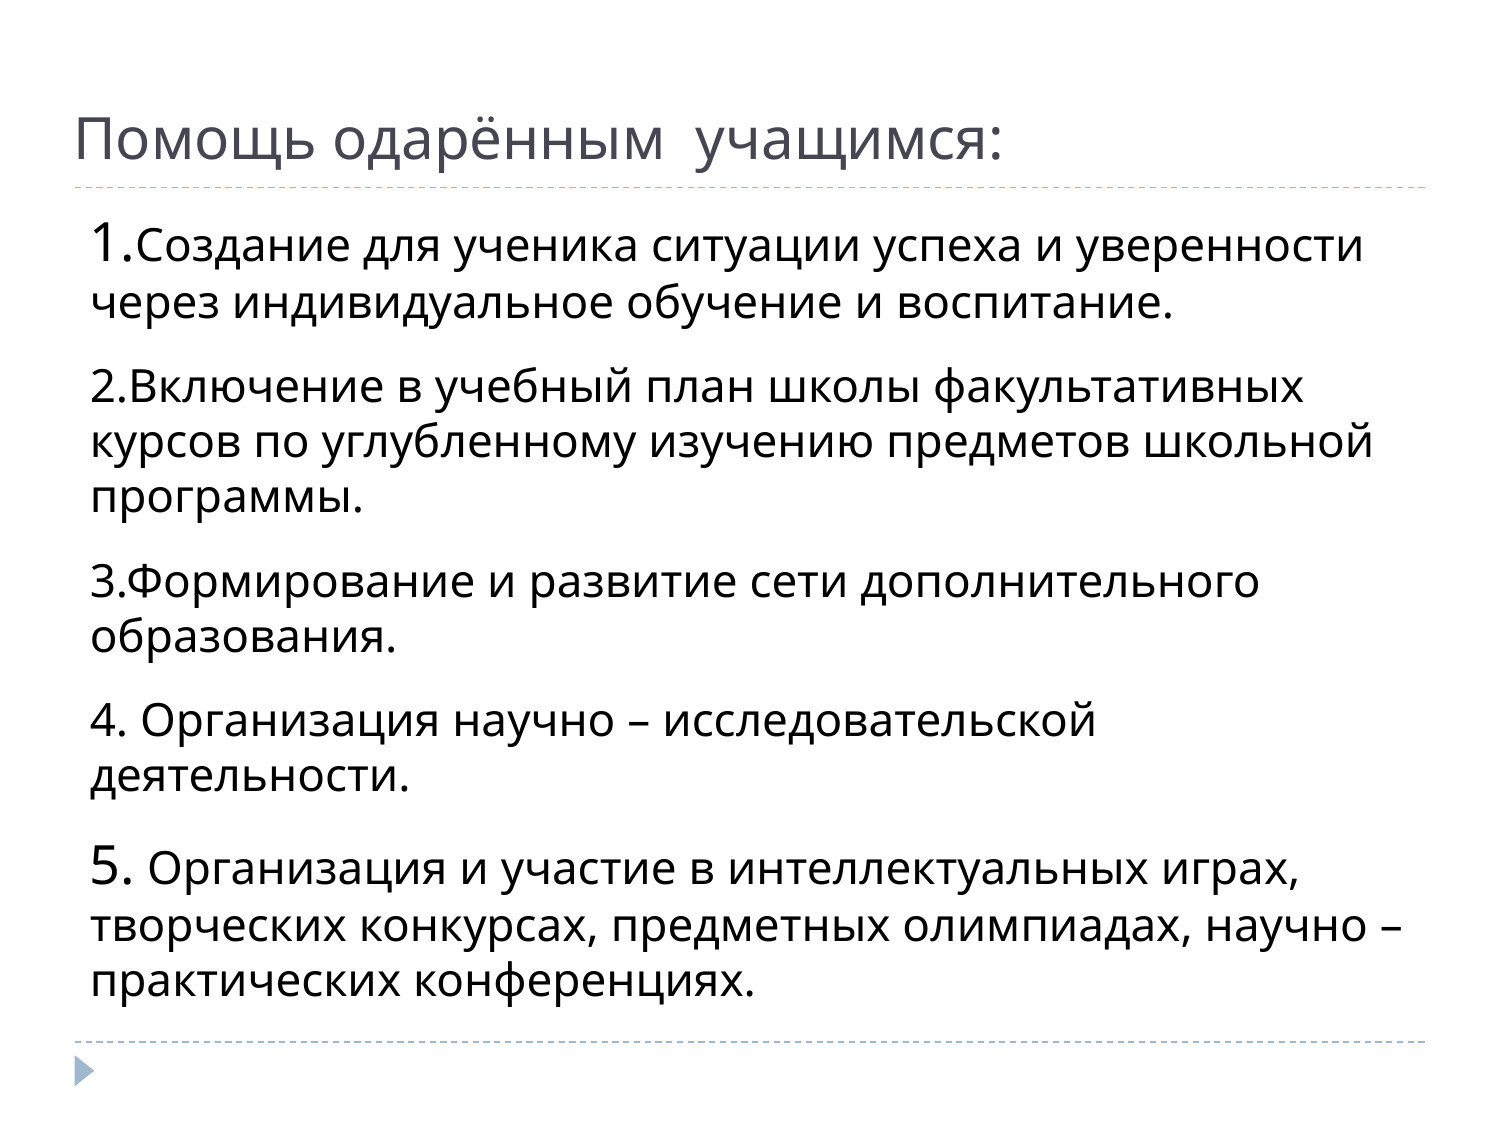

# Помощь одарённым учащимся:
1.Создание для ученика ситуации успеха и уверенности через индивидуальное обучение и воспитание.
2.Включение в учебный план школы факультативных курсов по углубленному изучению предметов школьной программы.
3.Формирование и развитие сети дополнительного образования.
4. Организация научно – исследовательской деятельности.
5. Организация и участие в интеллектуальных играх, творческих конкурсах, предметных олимпиадах, научно – практических конференциях.